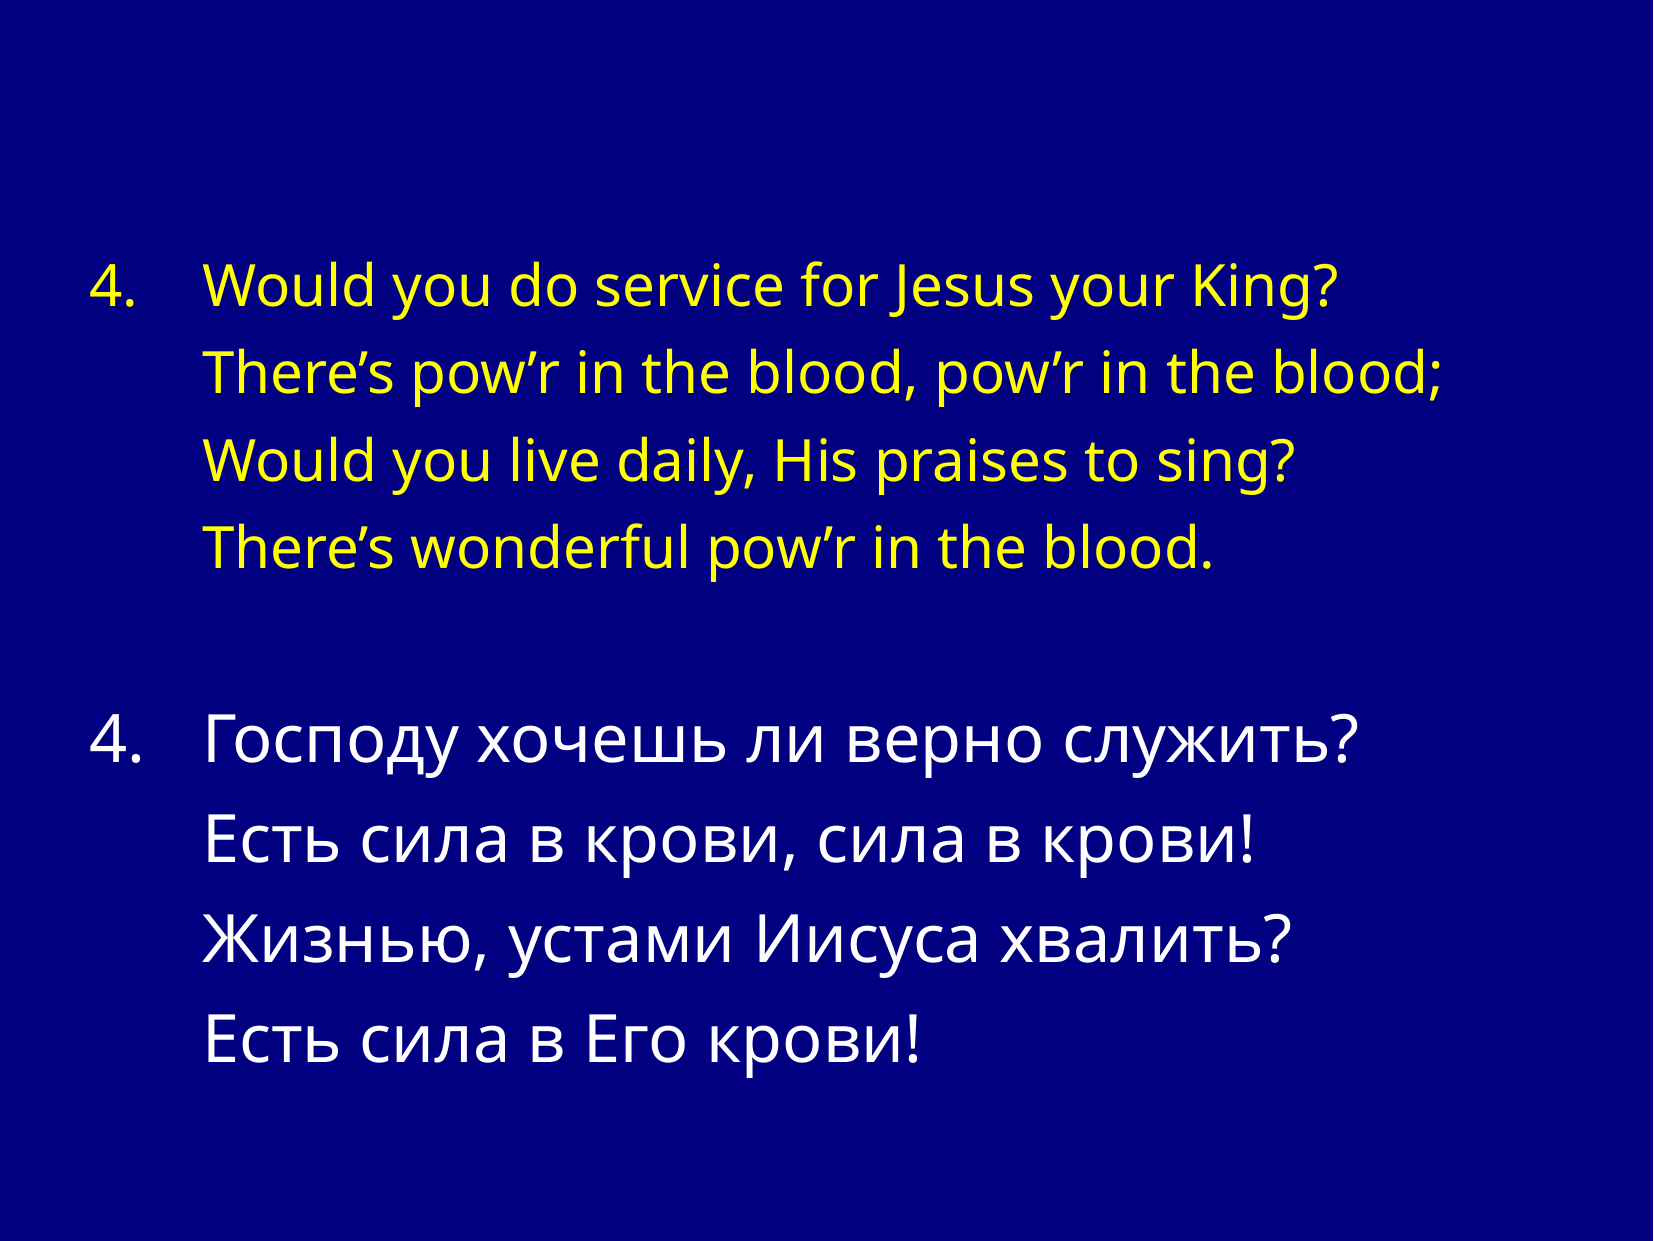

4.	Would you do service for Jesus your King?
	There’s pow’r in the blood, pow’r in the blood;
	Would you live daily, His praises to sing?
	There’s wonderful pow’r in the blood.
4.	Господу хочешь ли верно служить?
	Есть сила в крови, сила в крови!
	Жизнью, устами Иисуса хвалить?
	Есть сила в Его крови!